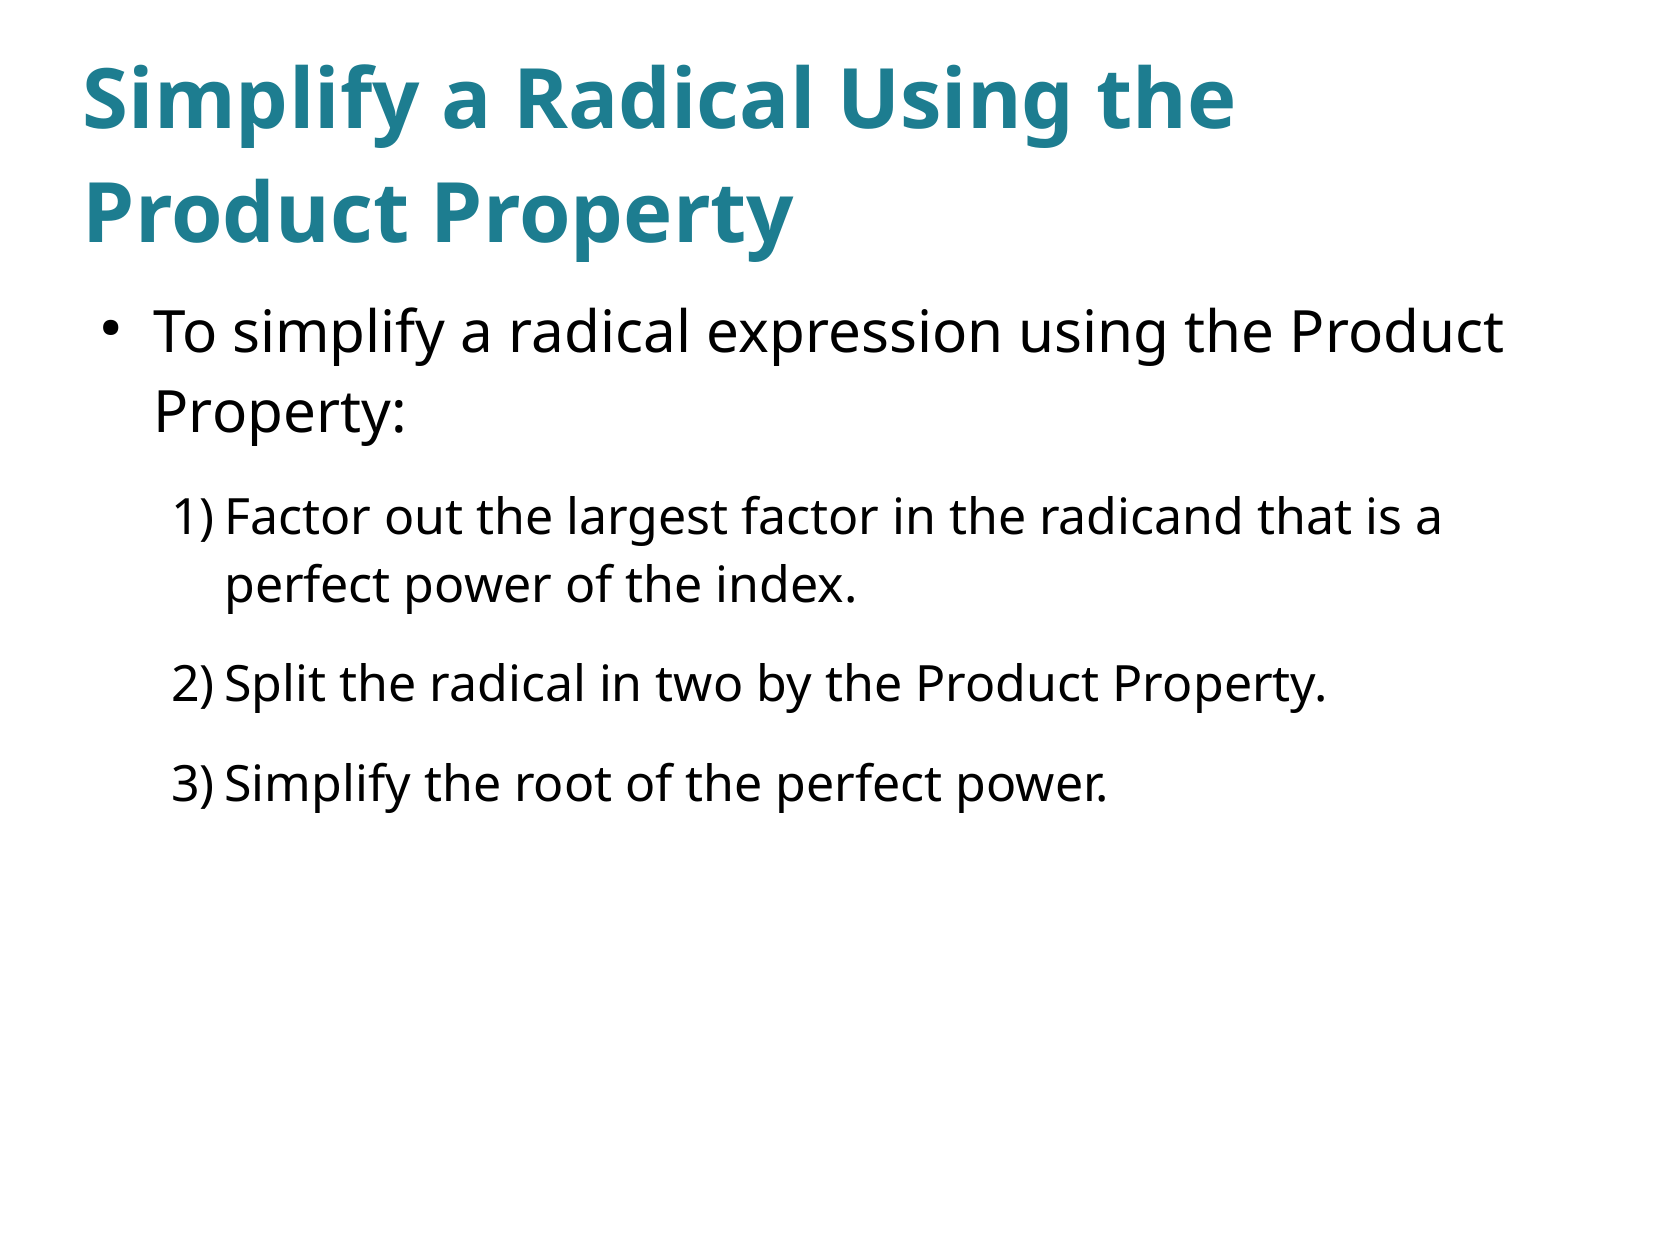

# Simplify a Radical Using the Product Property
To simplify a radical expression using the Product Property:
Factor out the largest factor in the radicand that is a perfect power of the index.
Split the radical in two by the Product Property.
Simplify the root of the perfect power.